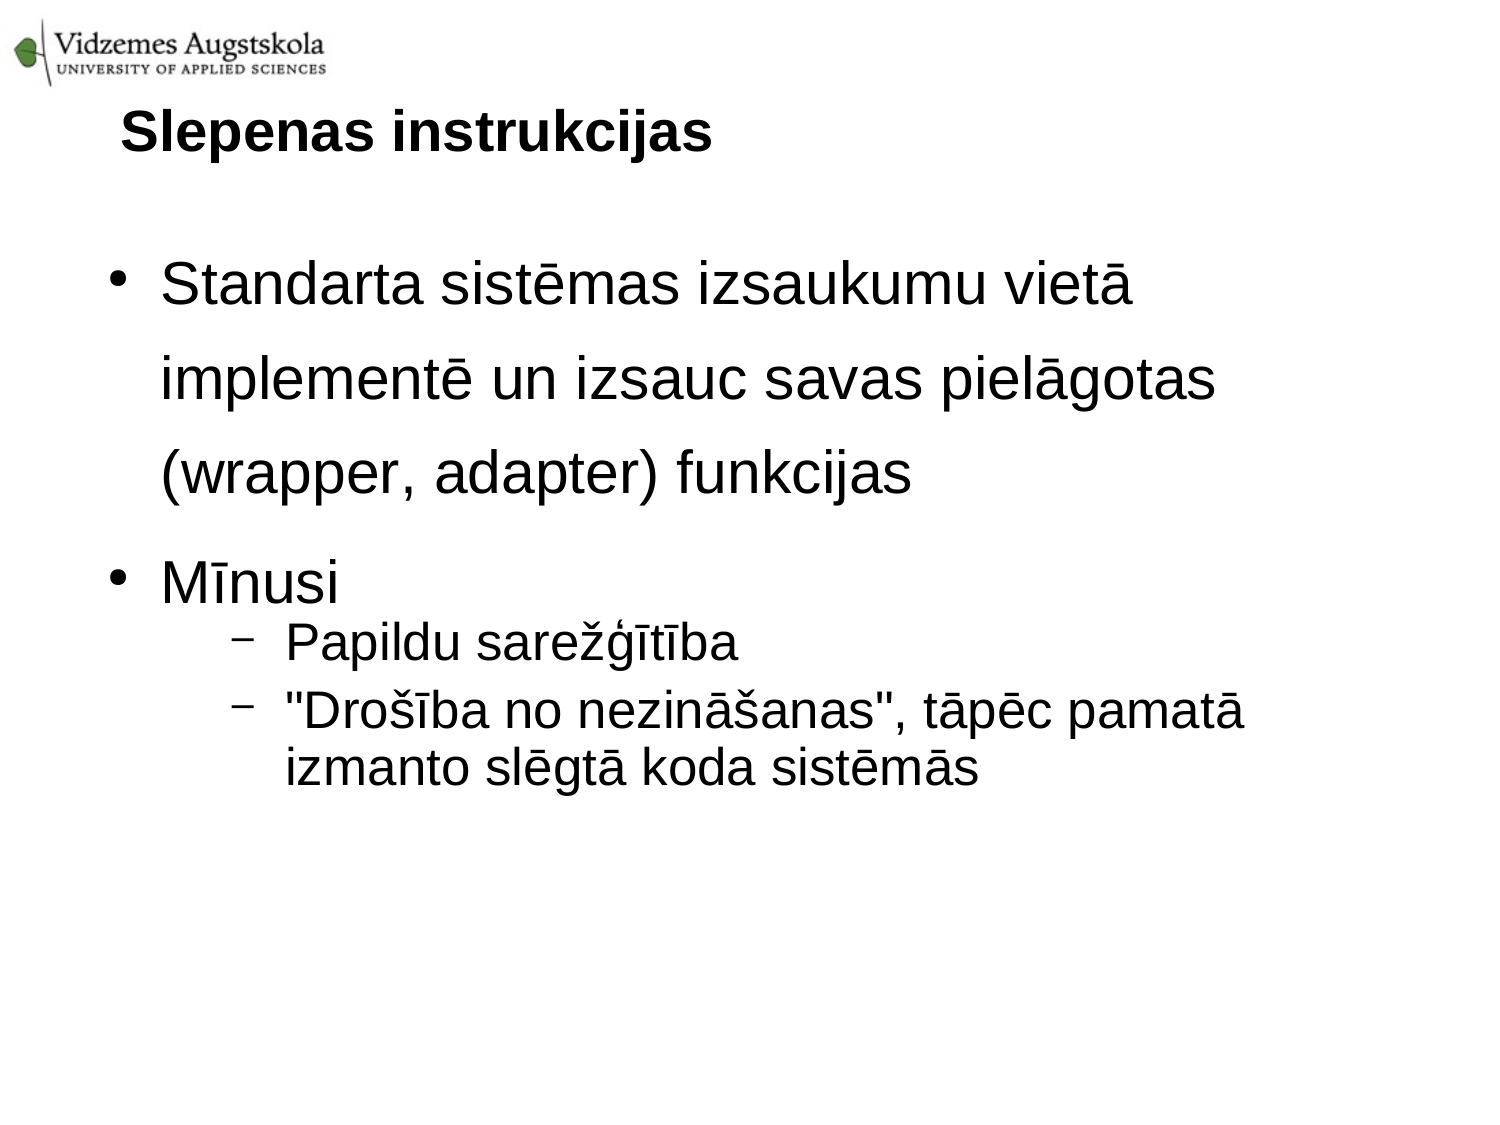

# Slepenas instrukcijas
Standarta sistēmas izsaukumu vietā implementē un izsauc savas pielāgotas (wrapper, adapter) funkcijas
Mīnusi
Papildu sarežģītība
"Drošība no nezināšanas", tāpēc pamatā izmanto slēgtā koda sistēmās